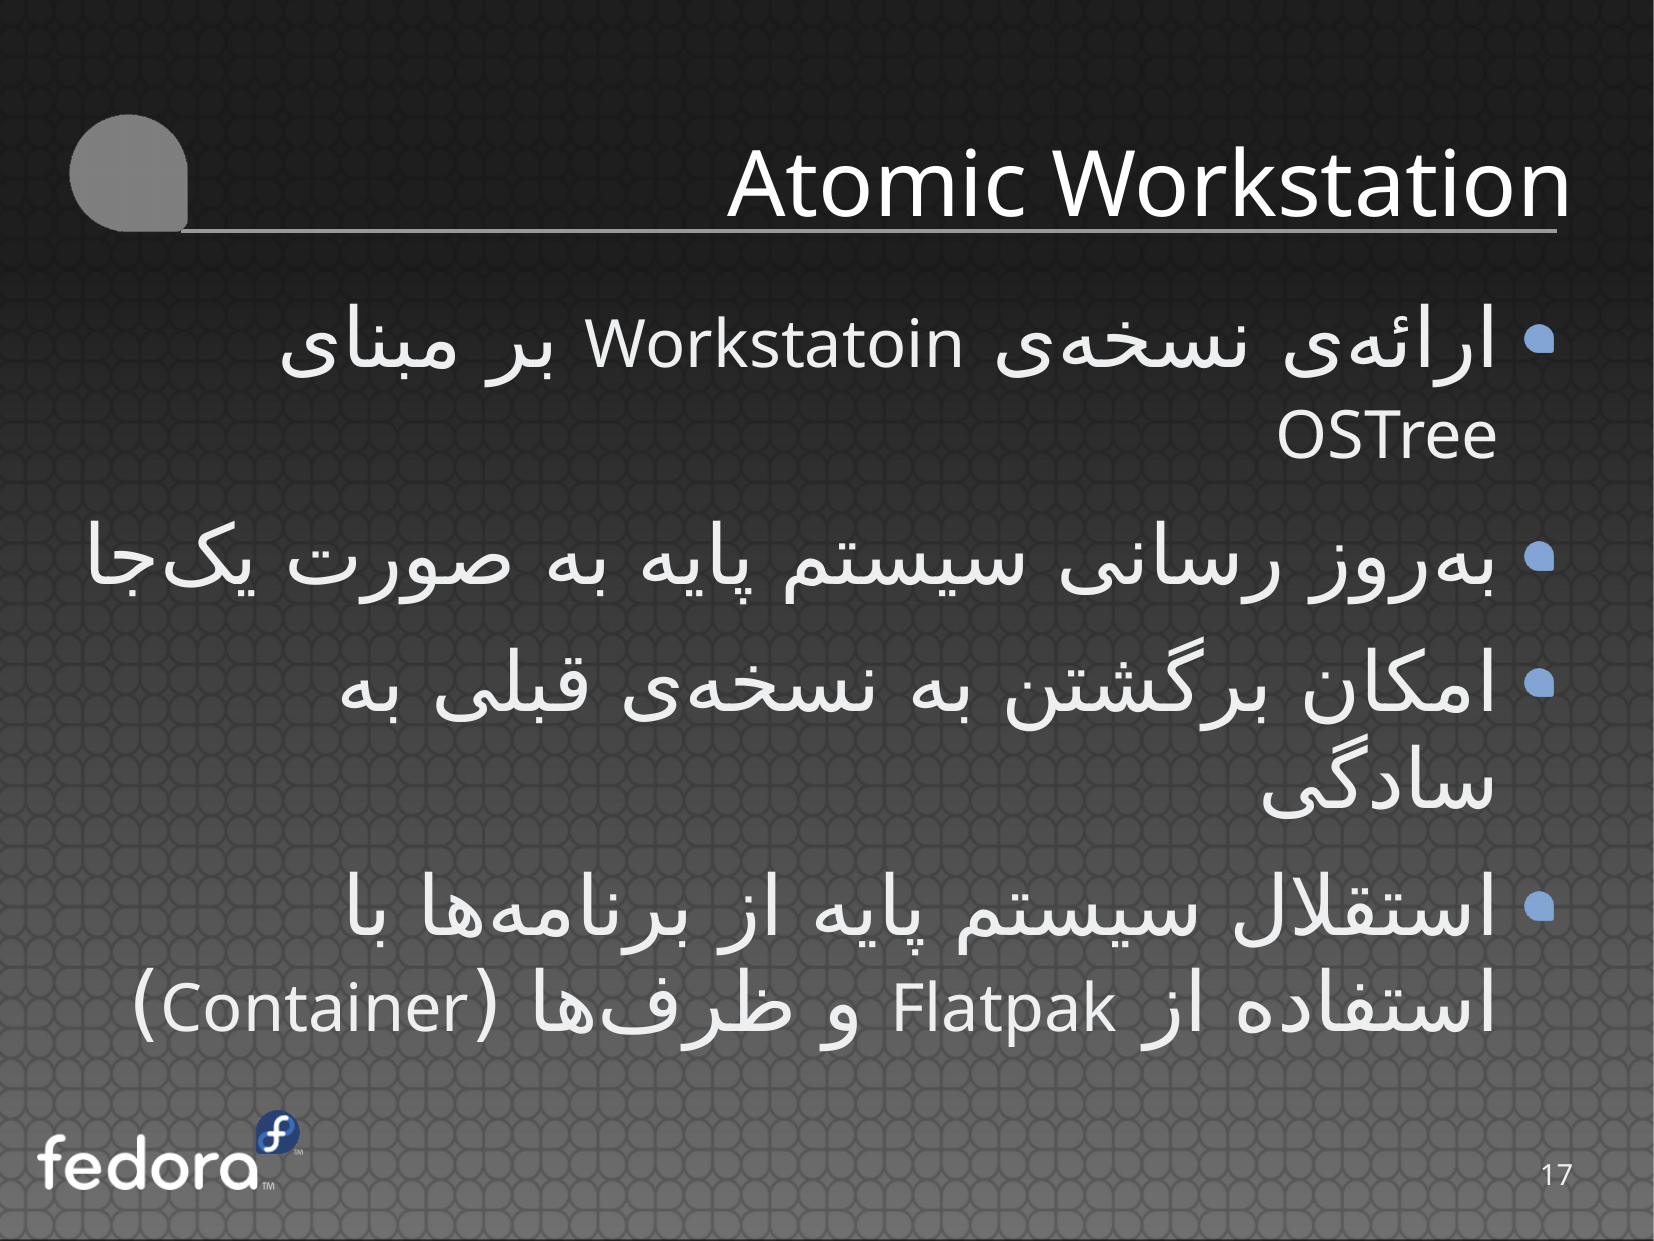

# Atomic Workstation
ارائه‌ی نسخه‌ی Workstatoin بر مبنای OSTree
به‌روز رسانی سیستم پایه به صورت یک‌جا
امکان برگشتن به نسخه‌ی قبلی به سادگی
استقلال سیستم پایه از برنامه‌ها با استفاده از Flatpak و ظرف‌ها (Container)